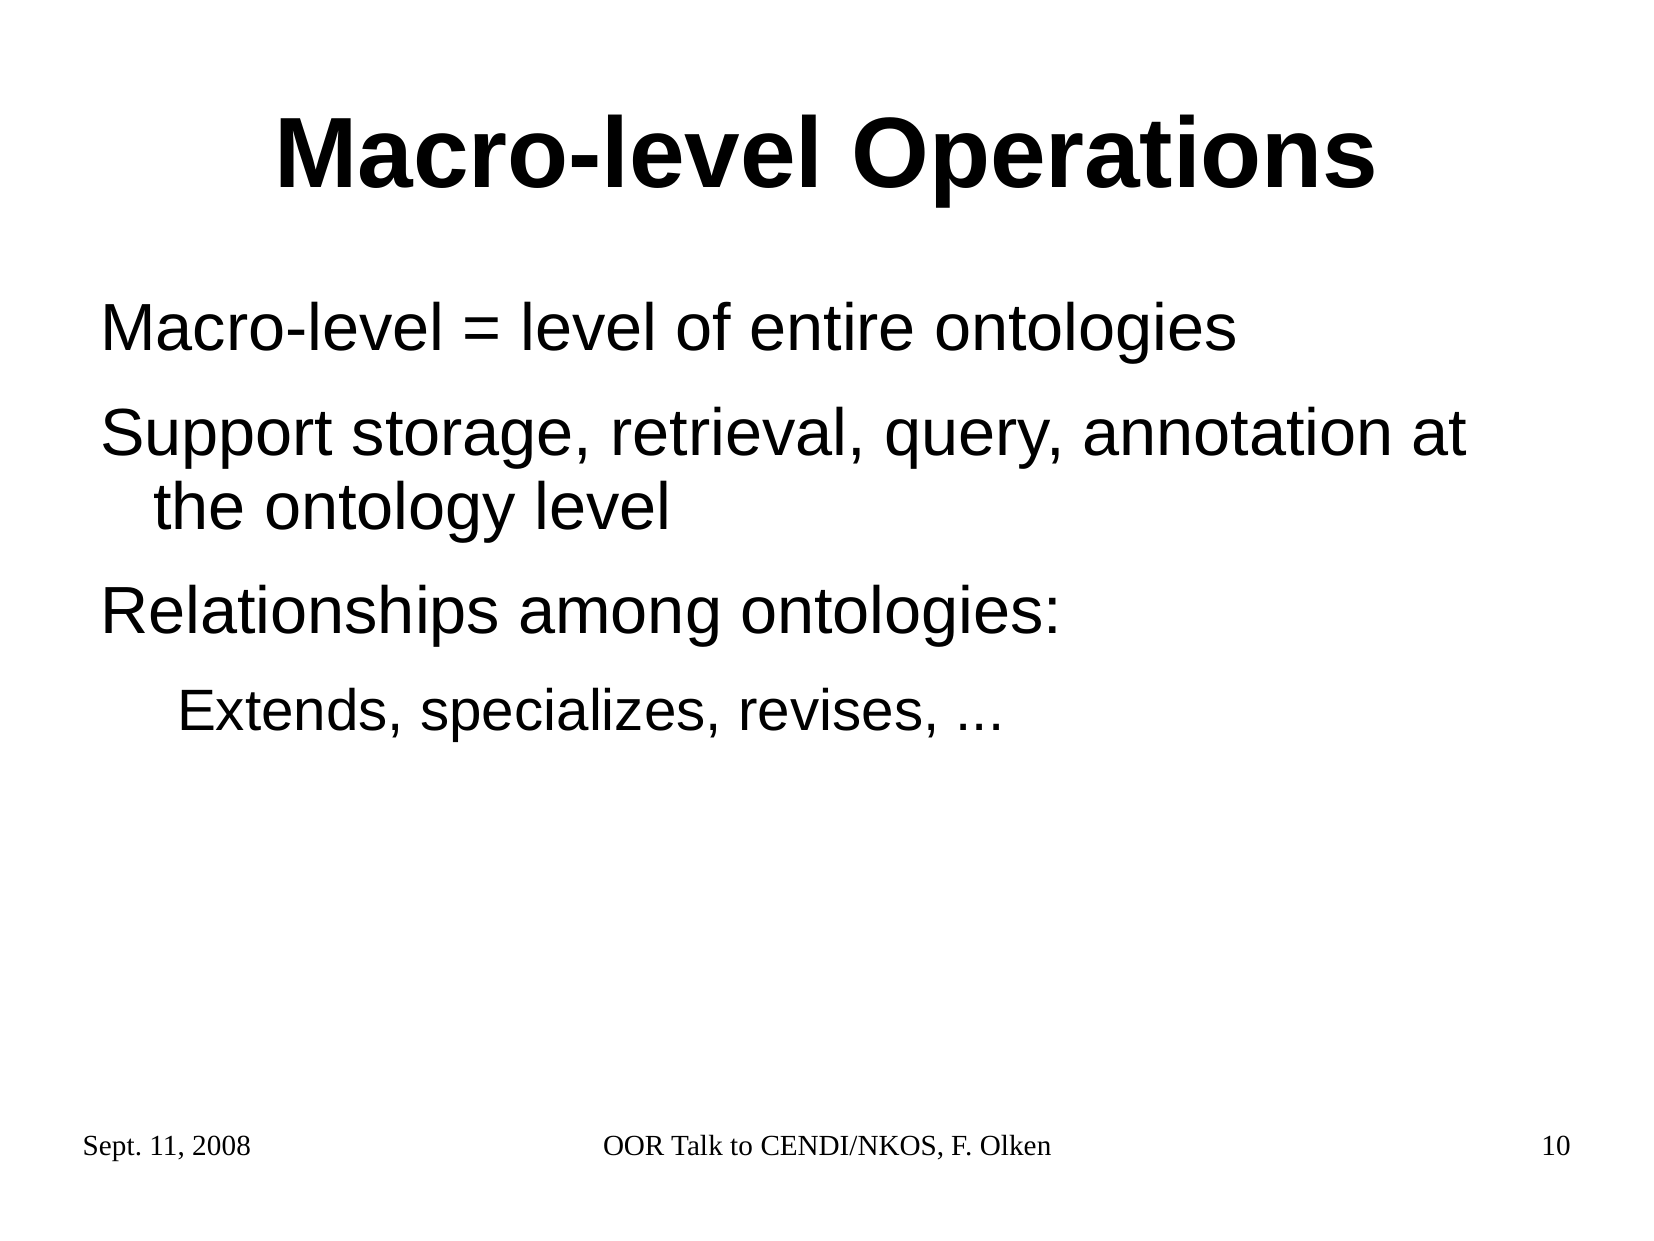

# Macro-level Operations
Macro-level = level of entire ontologies
Support storage, retrieval, query, annotation at the ontology level
Relationships among ontologies:
Extends, specializes, revises, ...
Sept. 11, 2008
OOR Talk to CENDI/NKOS, F. Olken
10